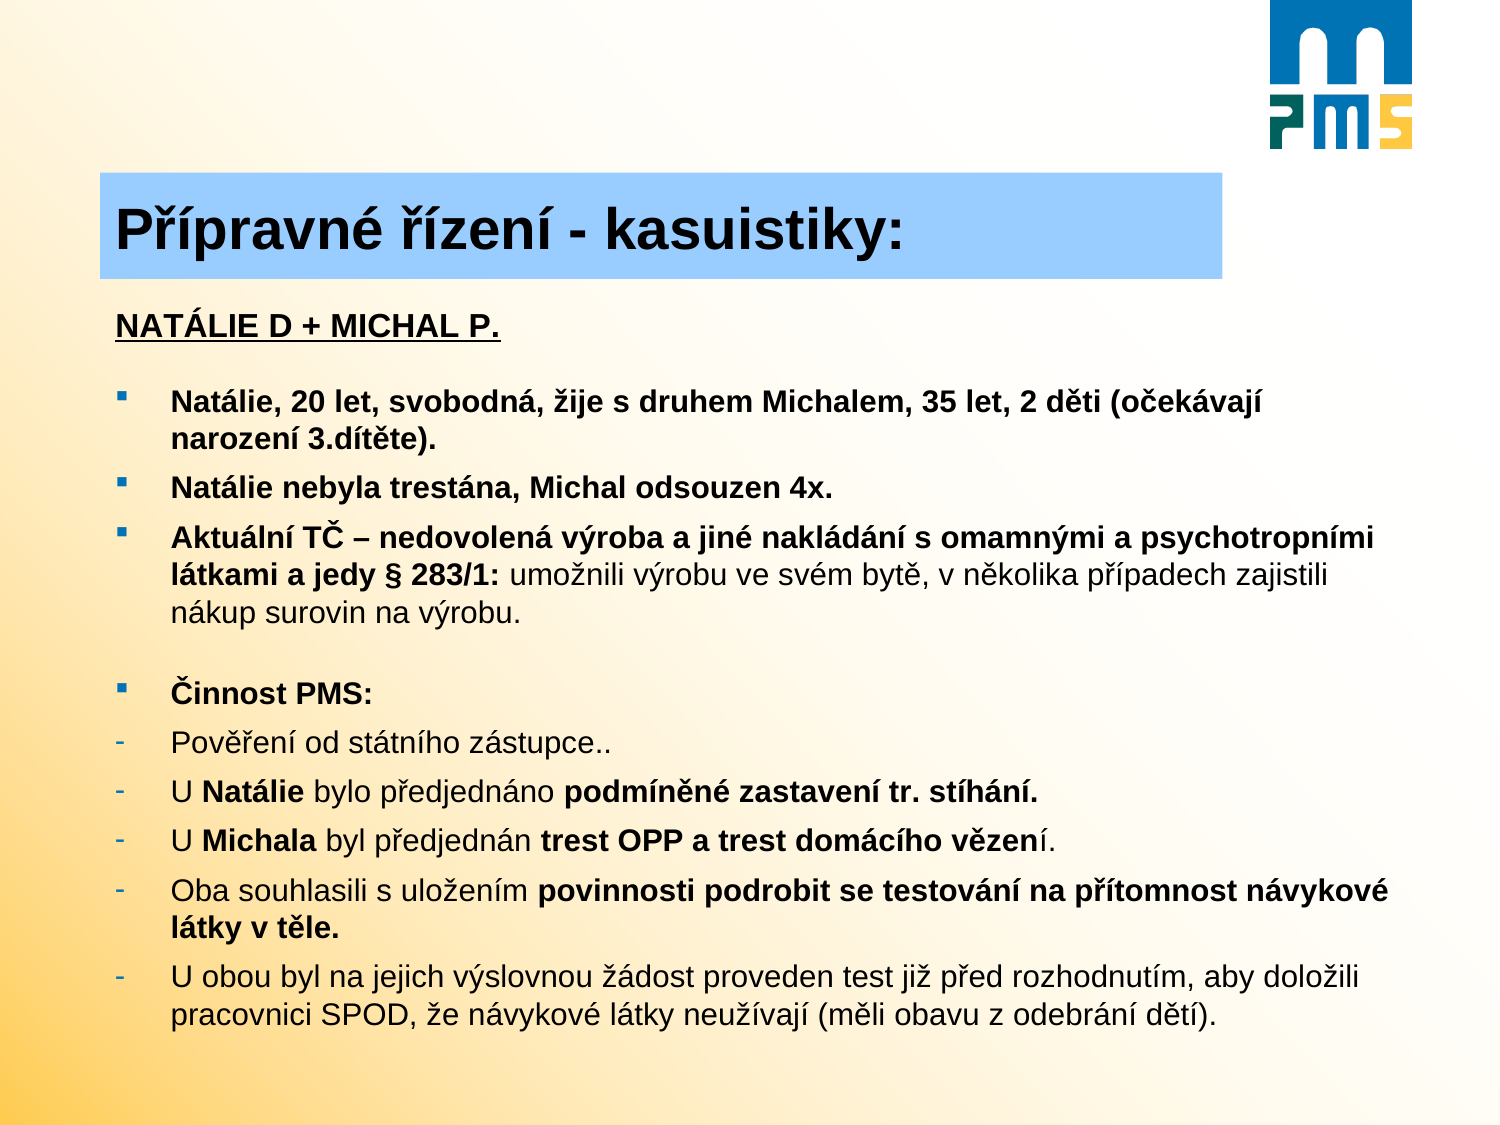

Přípravné řízení - kasuistiky:
NATÁLIE D + MICHAL P.
Natálie, 20 let, svobodná, žije s druhem Michalem, 35 let, 2 děti (očekávají narození 3.dítěte).
Natálie nebyla trestána, Michal odsouzen 4x.
Aktuální TČ – nedovolená výroba a jiné nakládání s omamnými a psychotropními látkami a jedy § 283/1: umožnili výrobu ve svém bytě, v několika případech zajistili nákup surovin na výrobu.
Činnost PMS:
Pověření od státního zástupce..
U Natálie bylo předjednáno podmíněné zastavení tr. stíhání.
U Michala byl předjednán trest OPP a trest domácího vězení.
Oba souhlasili s uložením povinnosti podrobit se testování na přítomnost návykové látky v těle.
U obou byl na jejich výslovnou žádost proveden test již před rozhodnutím, aby doložili pracovnici SPOD, že návykové látky neužívají (měli obavu z odebrání dětí).